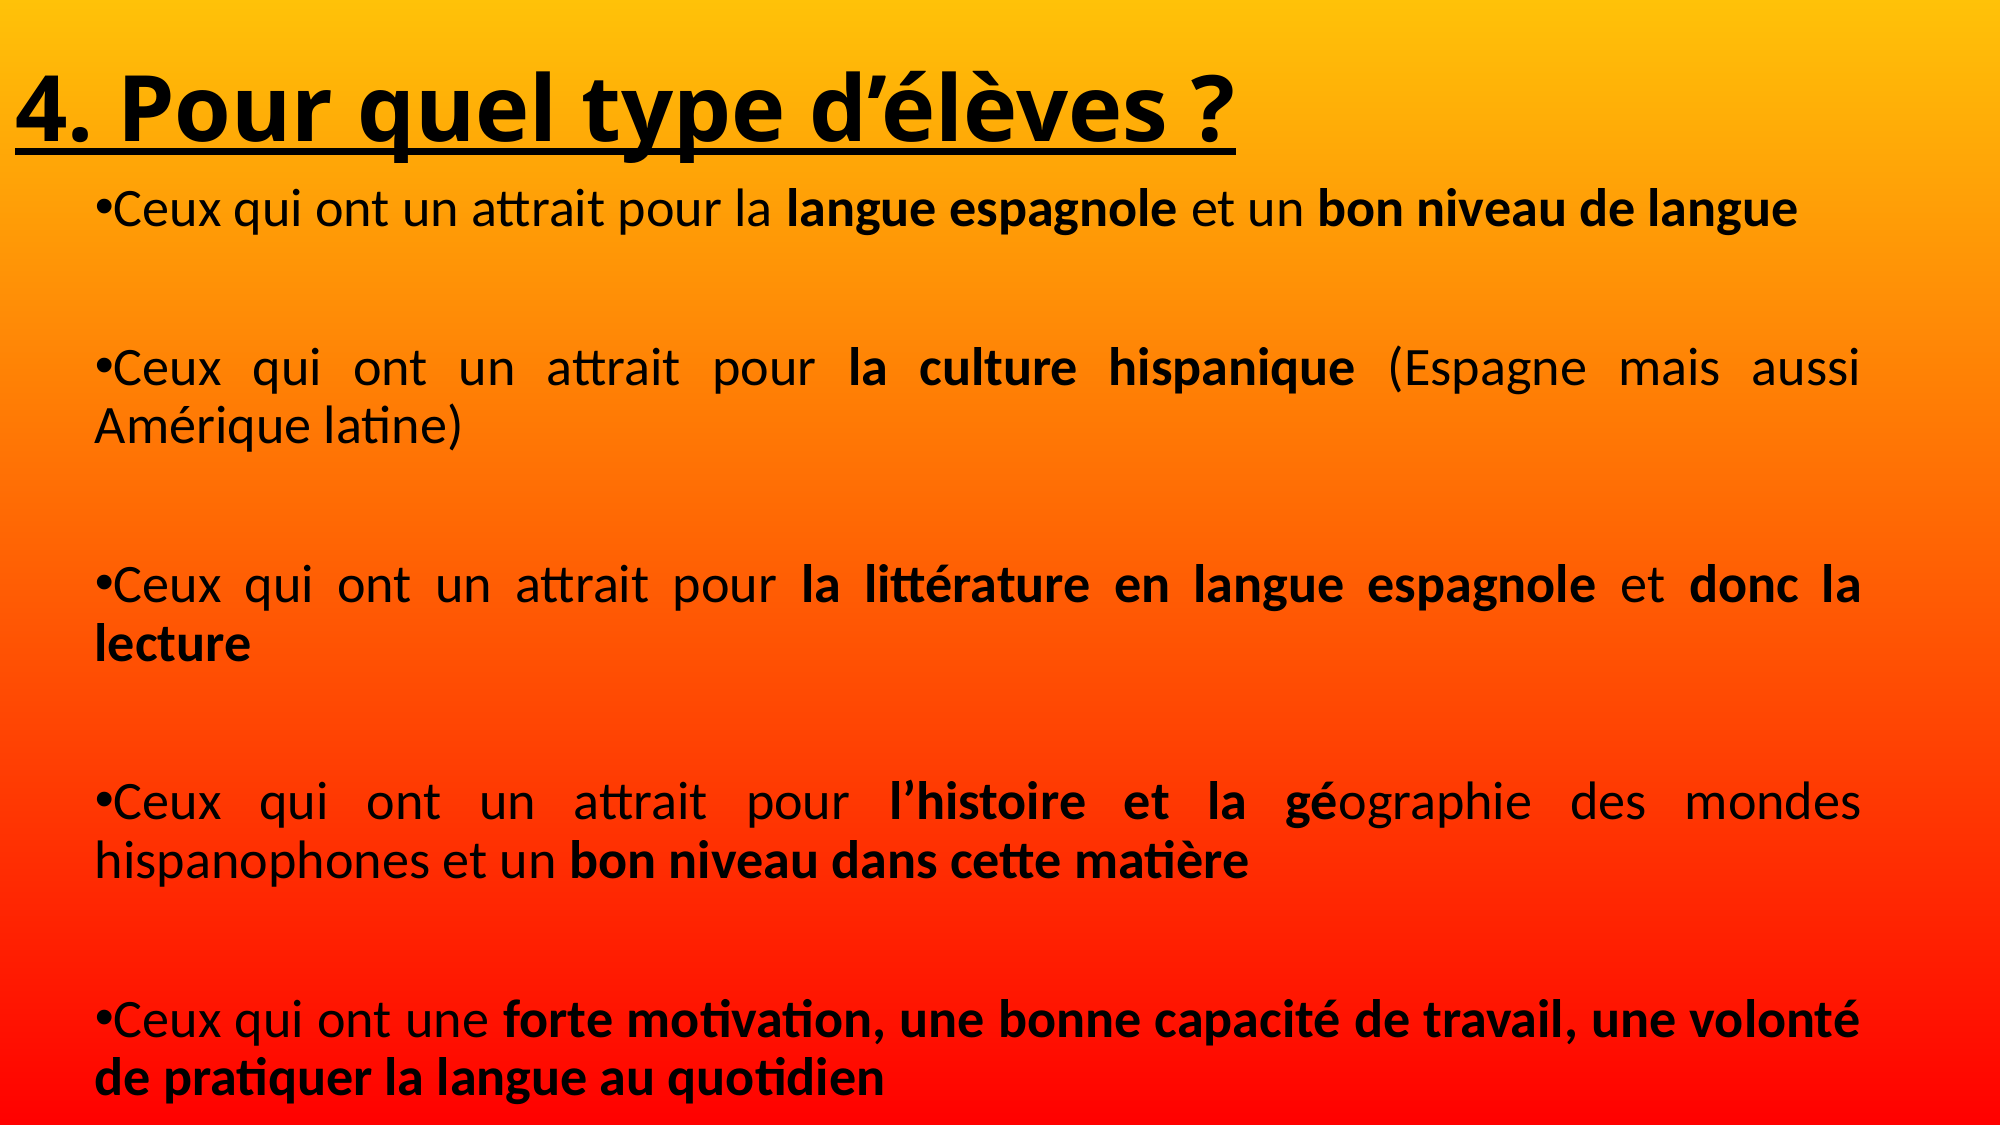

# 4. Pour quel type d’élèves ?
Ceux qui ont un attrait pour la langue espagnole et un bon niveau de langue
Ceux qui ont un attrait pour la culture hispanique (Espagne mais aussi Amérique latine)
Ceux qui ont un attrait pour la littérature en langue espagnole et donc la lecture
Ceux qui ont un attrait pour l’histoire et la géographie des mondes hispanophones et un bon niveau dans cette matière
Ceux qui ont une forte motivation, une bonne capacité de travail, une volonté de pratiquer la langue au quotidien